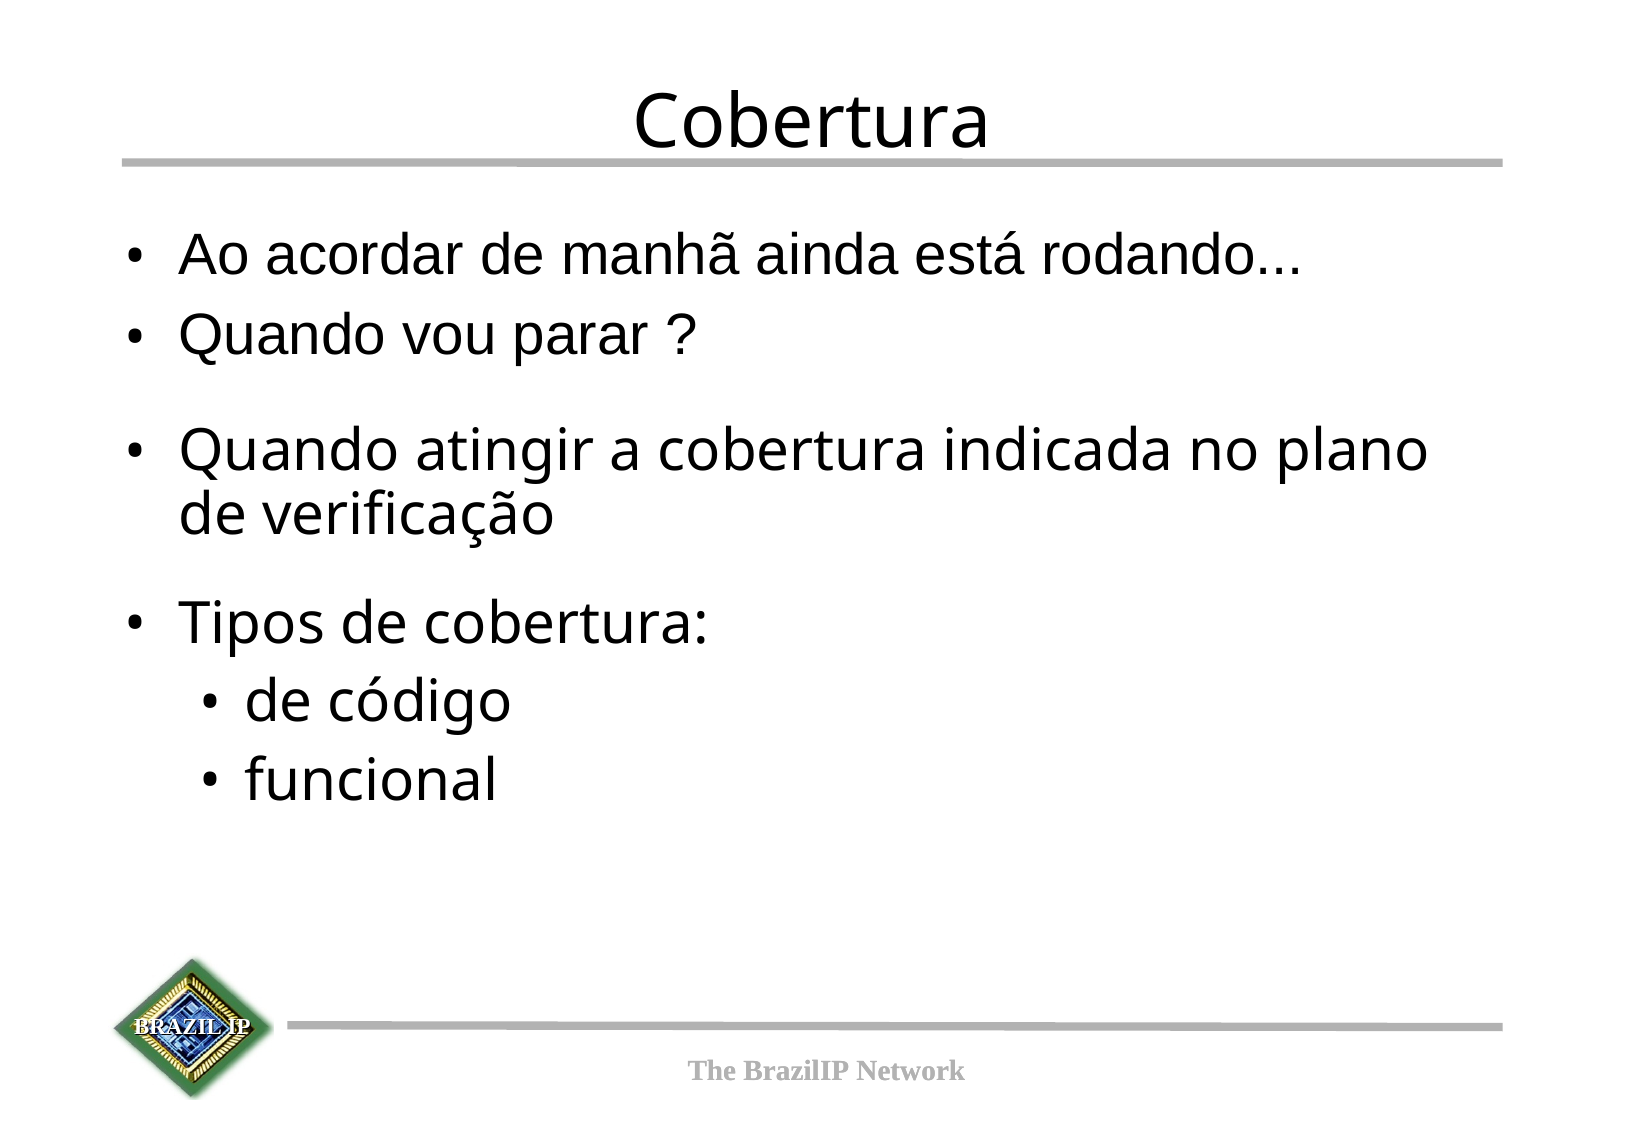

# Cobertura
Ao acordar de manhã ainda está rodando...
Quando vou parar ?
Quando atingir a cobertura indicada no plano de verificação
Tipos de cobertura:
de código
funcional